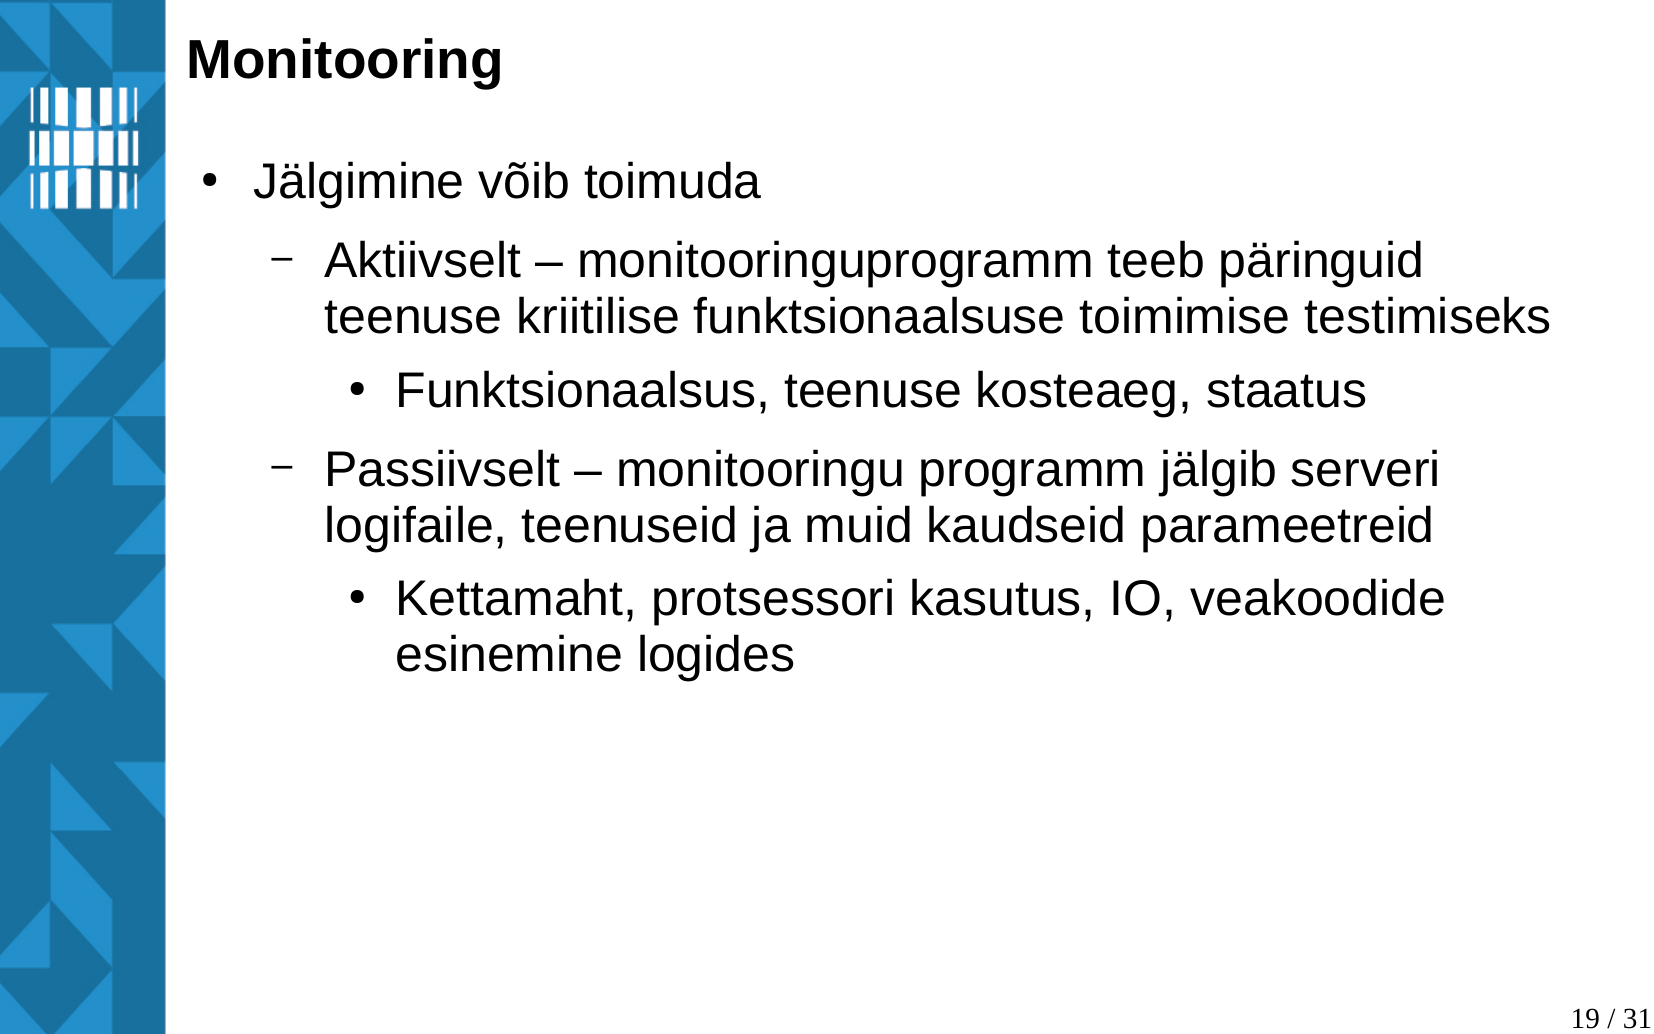

# Monitooring
Jälgimine võib toimuda
Aktiivselt – monitooringuprogramm teeb päringuid teenuse kriitilise funktsionaalsuse toimimise testimiseks
Funktsionaalsus, teenuse kosteaeg, staatus
Passiivselt – monitooringu programm jälgib serveri logifaile, teenuseid ja muid kaudseid parameetreid
Kettamaht, protsessori kasutus, IO, veakoodide esinemine logides
19